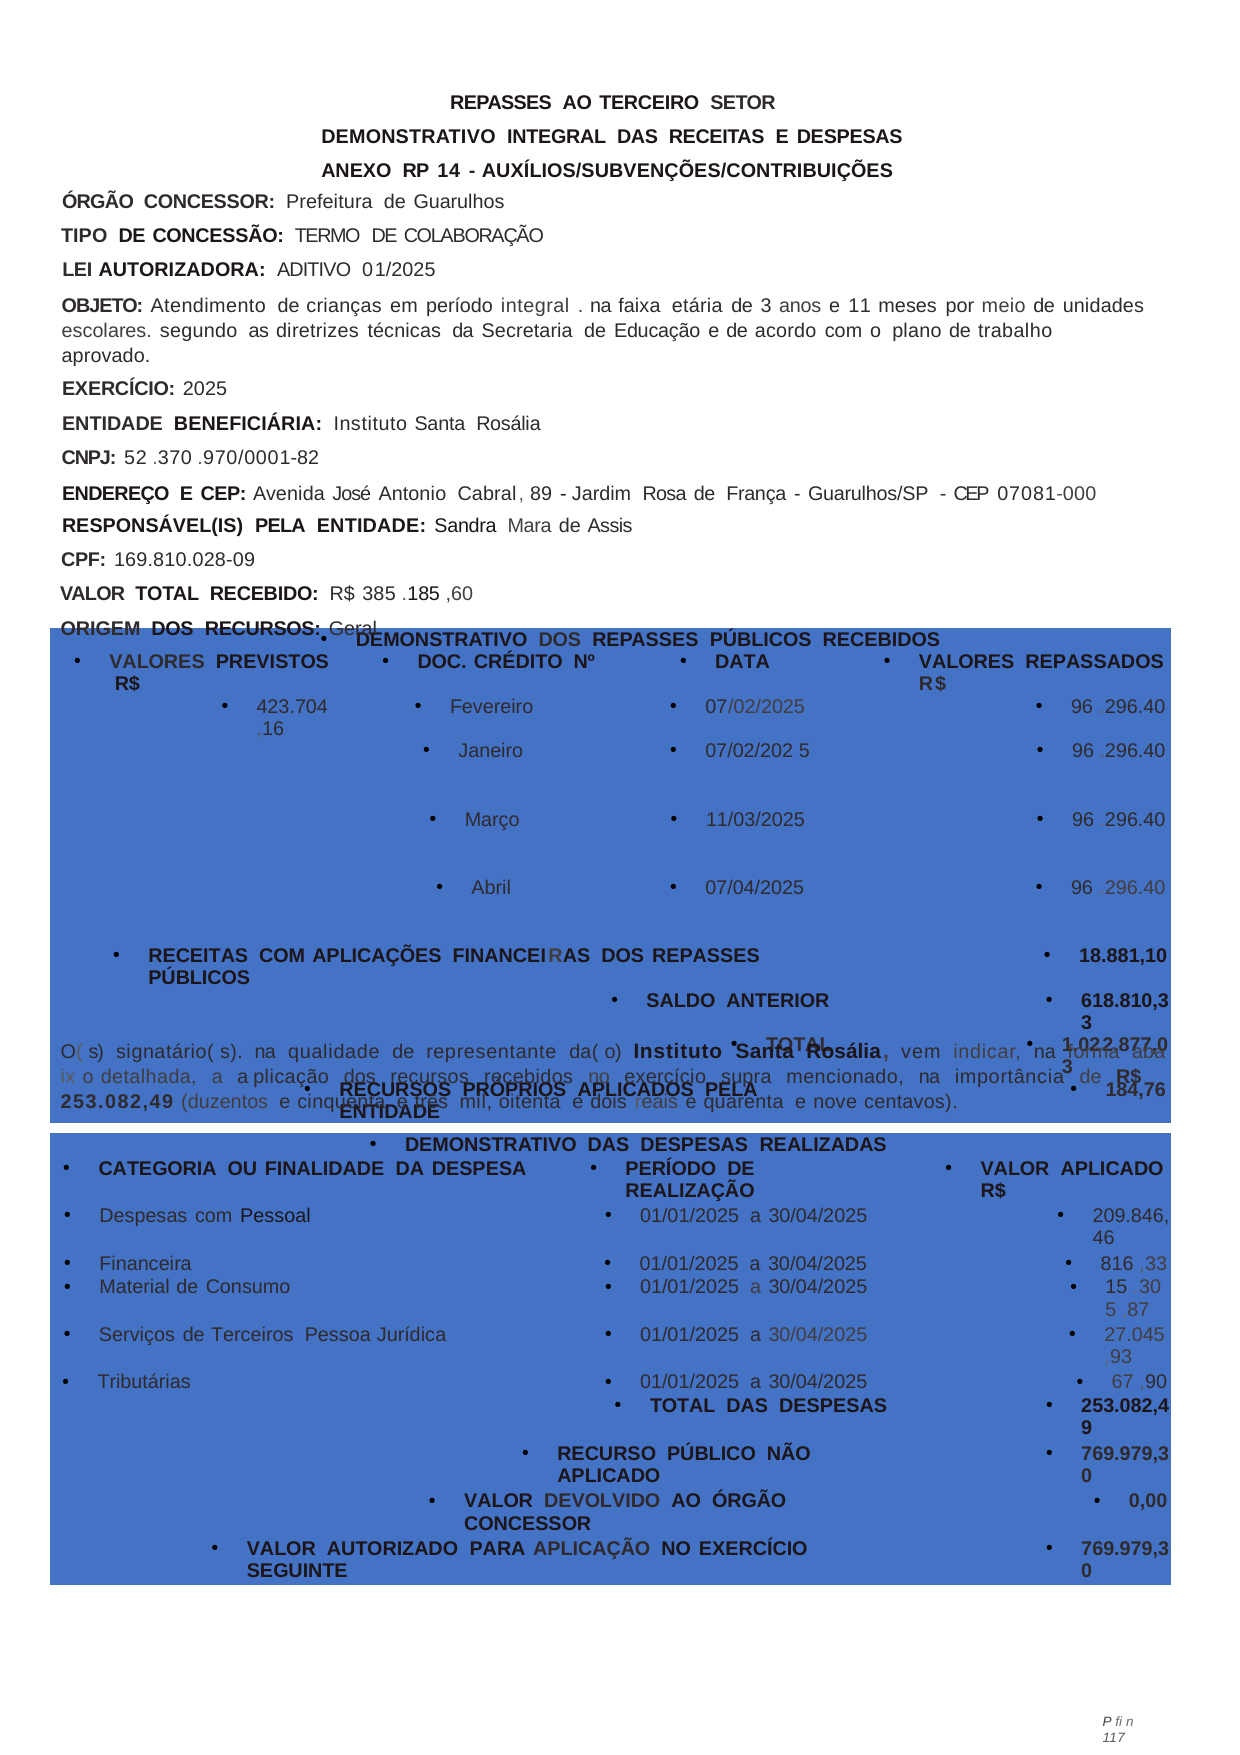

REPASSES AO TERCEIRO SETOR DEMONSTRATIVO INTEGRAL DAS RECEITAS E DESPESAS ANEXO RP 14 - AUXÍLIOS/SUBVENÇÕES/CONTRIBUIÇÕES
ÓRGÃO CONCESSOR: Prefeitura de Guarulhos
TIPO DE CONCESSÃO: TERMO DE COLABORAÇÃO
LEI AUTORIZADORA: ADITIVO 01/2025
OBJETO: Atendimento de crianças em período integral . na faixa etária de 3 anos e 11 meses por meio de unidades escolares. segundo as diretrizes técnicas da Secretaria de Educação e de acordo com o plano de trabalho aprovado.
EXERCÍCIO: 2025
ENTIDADE BENEFICIÁRIA: Instituto Santa Rosália
CNPJ: 52 .370 .970/0001-82
ENDEREÇO E CEP: Avenida José Antonio Cabral, 89 - Jardim Rosa de França - Guarulhos/SP - CEP 07081-000
RESPONSÁVEL(IS) PELA ENTIDADE: Sandra Mara de Assis
CPF: 169.810.028-09
VALOR TOTAL RECEBIDO: R$ 385 .185 ,60
ORIGEM DOS RECURSOS: Geral
| DEMONSTRATIVO DOS REPASSES PÚBLICOS RECEBIDOS | | | |
| --- | --- | --- | --- |
| VALORES PREVISTOS R$ | DOC. CRÉDITO Nº | DATA | VALORES REPASSADOS R$ |
| 423.704 ,16 | Fevereiro | 07/02/2025 | 96 .296.40 |
| | Janeiro | 07/02/202 5 | 96 .296.40 |
| | Março | 11/03/2025 | 96 .296.40 |
| | Abril | 07/04/2025 | 96 .296.40 |
| RECEITAS COM APLICAÇÕES FINANCEIRAS DOS REPASSES PÚBLICOS | | | 18.881,10 |
| SALDO ANTERIOR | | | 618.810,33 |
| TOTAL | | | 1.022.877,03 |
| RECURSOS PRÓPRIOS APLICADOS PELA ENTIDADE | | | 184,76 |
O( s) signatário( s). na qualidade de representante da( o) Instituto Santa Rosália, vem indicar, na forma aba ix o detalhada, a a plicação dos recursos recebidos no exercício supra mencionado, na importância de R$ 253.082,49 (duzentos e cinquenta e três mil, oitenta e dois reais e quarenta e nove centavos).
| DEMONSTRATIVO DAS DESPESAS REALIZADAS | | |
| --- | --- | --- |
| CATEGORIA OU FINALIDADE DA DESPESA | PERÍODO DE REALIZAÇÃO | VALOR APLICADO R$ |
| Despesas com Pessoal | 01/01/2025 a 30/04/2025 | 209.846,46 |
| Financeira | 01/01/2025 a 30/04/2025 | 816 ,33 |
| Material de Consumo | 01/01/2025 a 30/04/2025 | 15 .305 ,87 |
| Serviços de Terceiros Pessoa Jurídica | 01/01/2025 a 30/04/2025 | 27.045 ,93 |
| Tributárias | 01/01/2025 a 30/04/2025 | 67 ,90 |
| TOTAL DAS DESPESAS | | 253.082,49 |
| RECURSO PÚBLICO NÃO APLICADO | | 769.979,30 |
| VALOR DEVOLVIDO AO ÓRGÃO CONCESSOR | | 0,00 |
| VALOR AUTORIZADO PARA APLICAÇÃO NO EXERCÍCIO SEGUINTE | | 769.979,30 |
P fi n 117